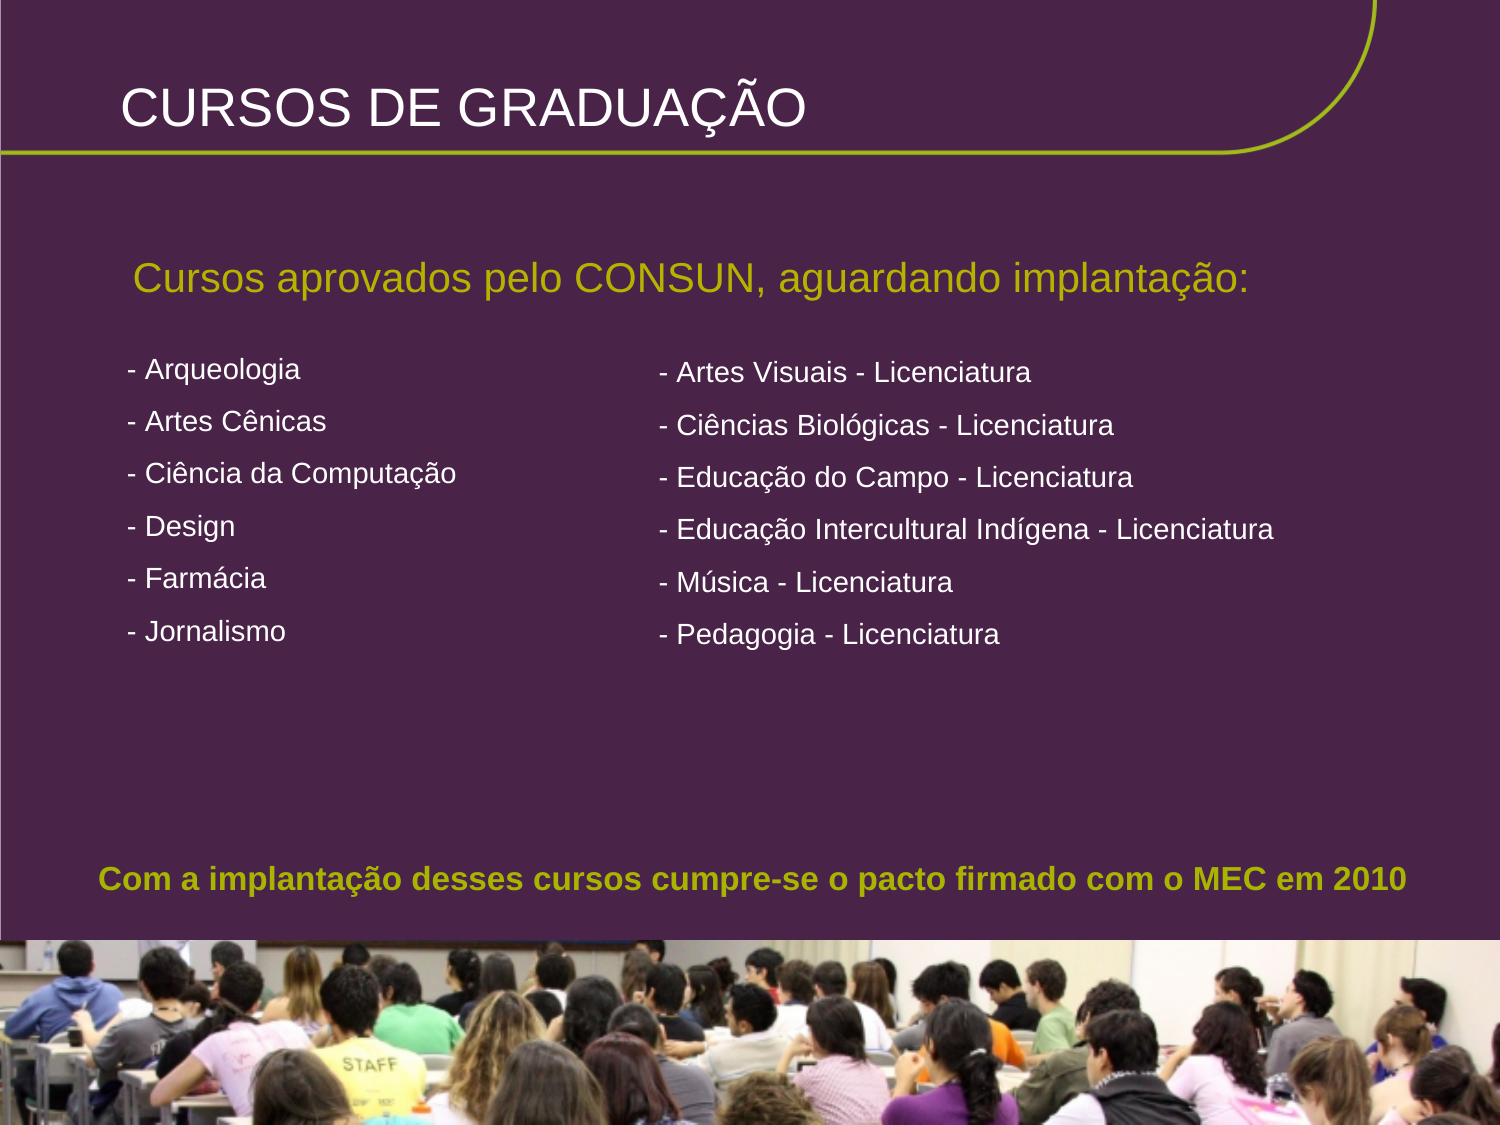

CURSOS DE GRADUAÇÃO
Cursos aprovados pelo CONSUN, aguardando implantação:
- Arqueologia
- Artes Cênicas
- Ciência da Computação
- Design
- Farmácia
- Jornalismo
- Artes Visuais - Licenciatura
- Ciências Biológicas - Licenciatura
- Educação do Campo - Licenciatura
- Educação Intercultural Indígena - Licenciatura
- Música - Licenciatura
- Pedagogia - Licenciatura
Com a implantação desses cursos cumpre-se o pacto firmado com o MEC em 2010